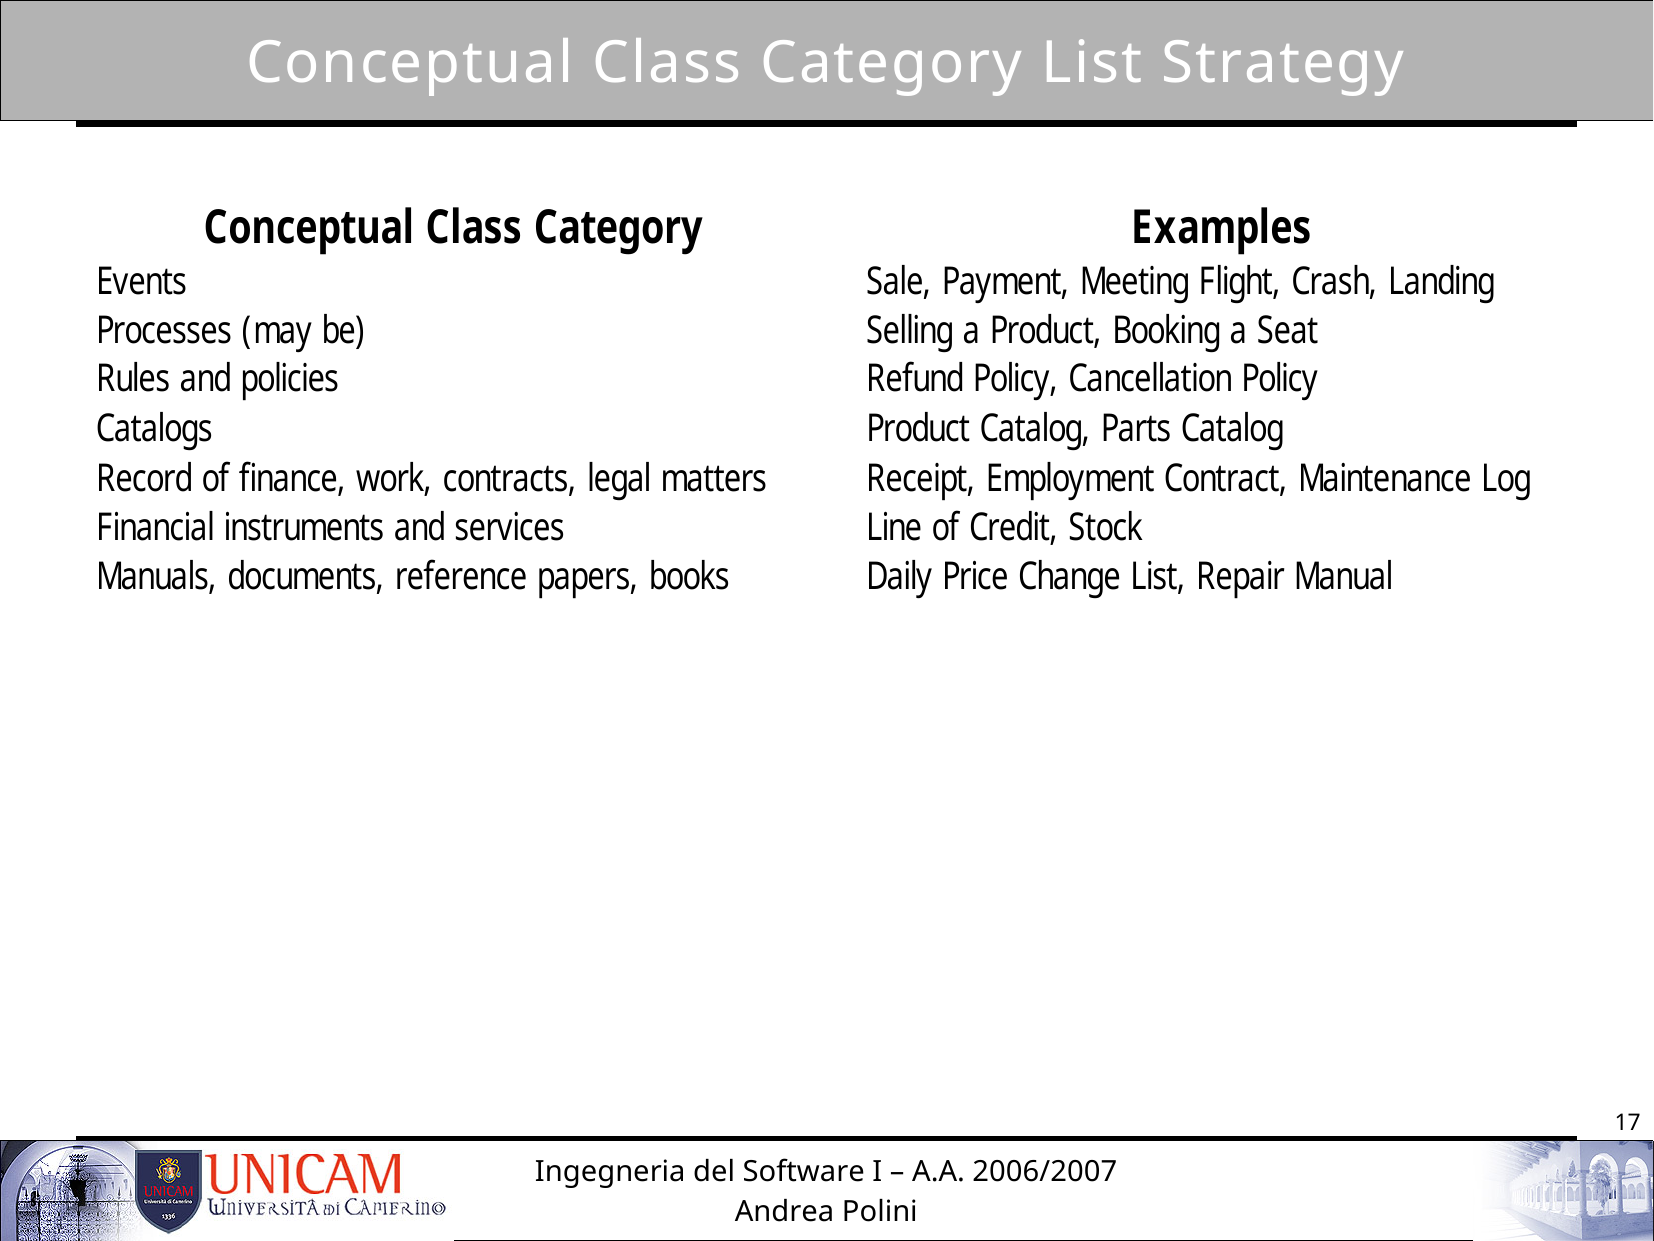

# Conceptual Class Category List Strategy
17